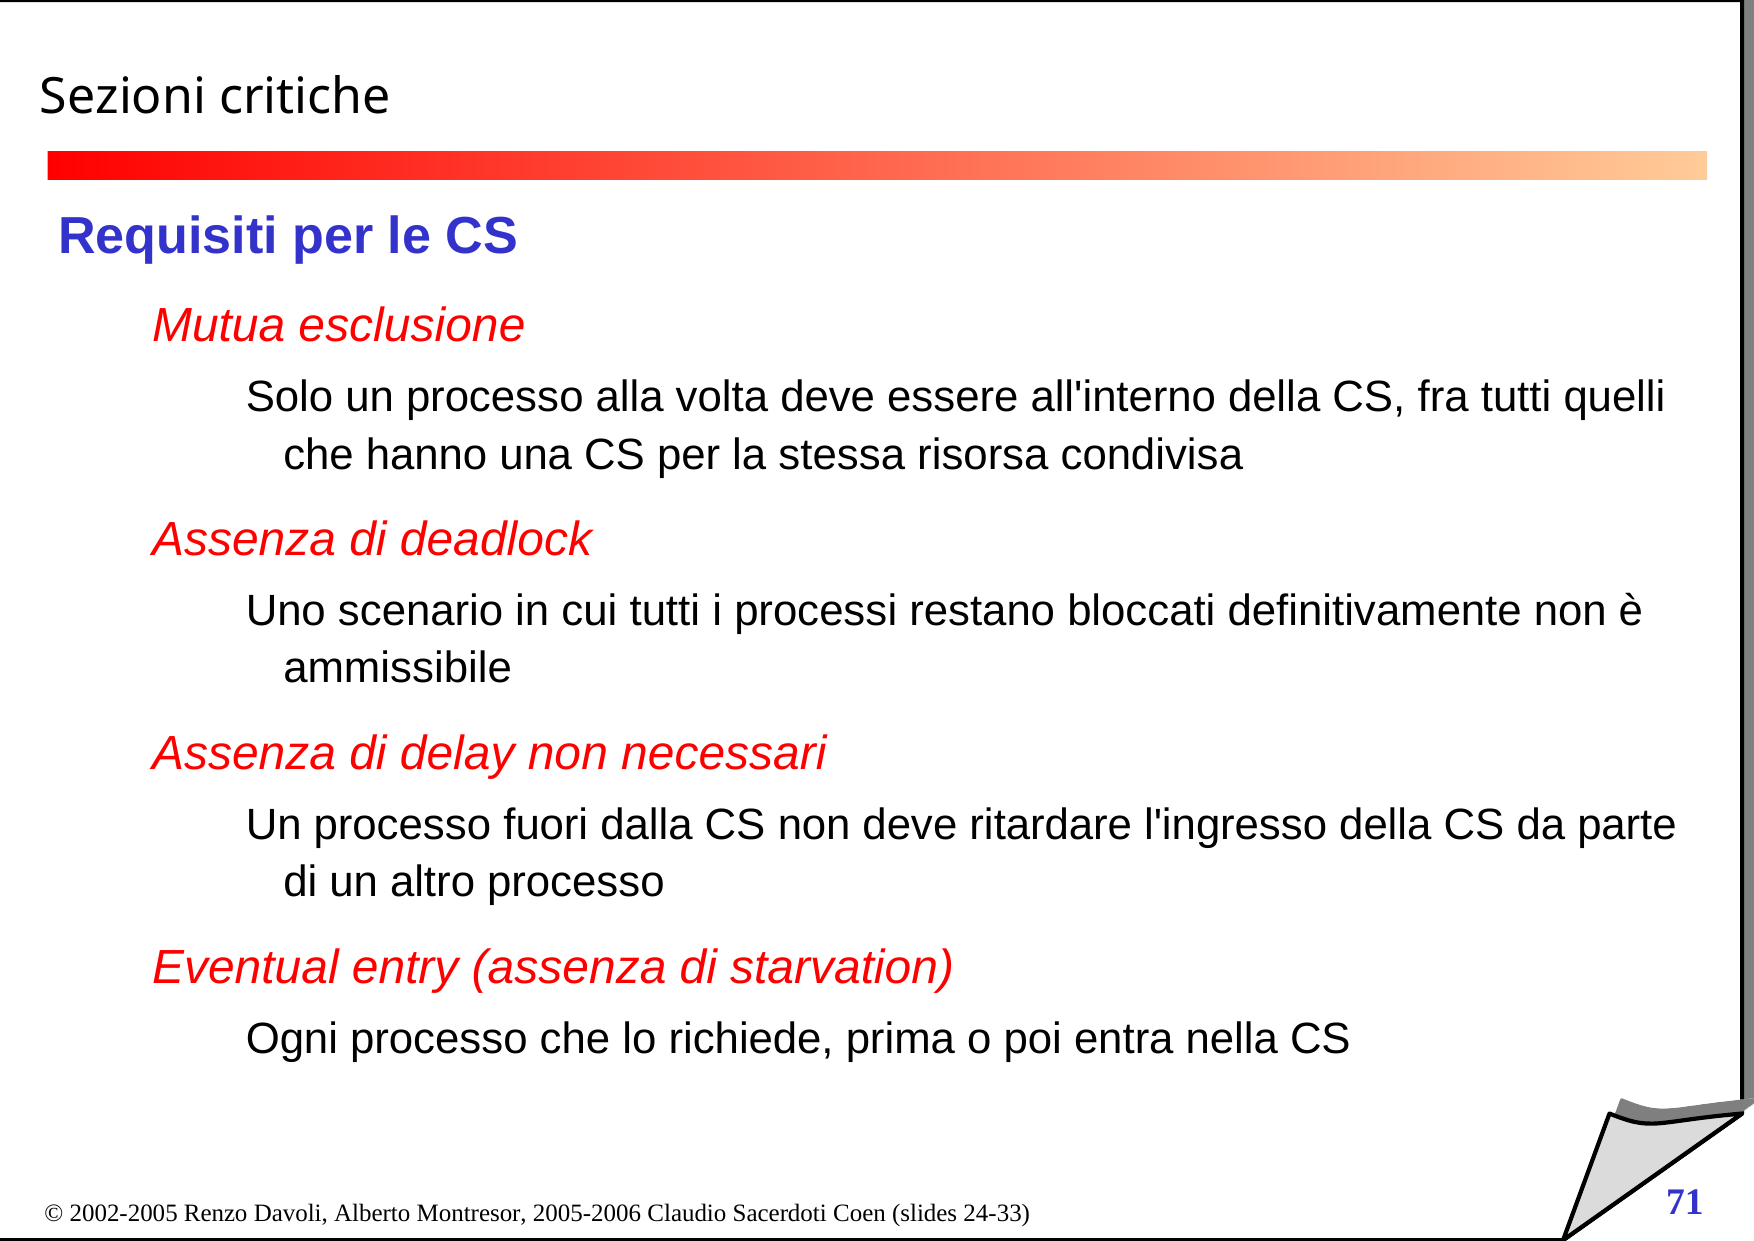

# Sezioni critiche
Requisiti per le CS
Mutua esclusione
Solo un processo alla volta deve essere all'interno della CS, fra tutti quelli che hanno una CS per la stessa risorsa condivisa
Assenza di deadlock
Uno scenario in cui tutti i processi restano bloccati definitivamente non è ammissibile
Assenza di delay non necessari
Un processo fuori dalla CS non deve ritardare l'ingresso della CS da parte di un altro processo
Eventual entry (assenza di starvation)
Ogni processo che lo richiede, prima o poi entra nella CS